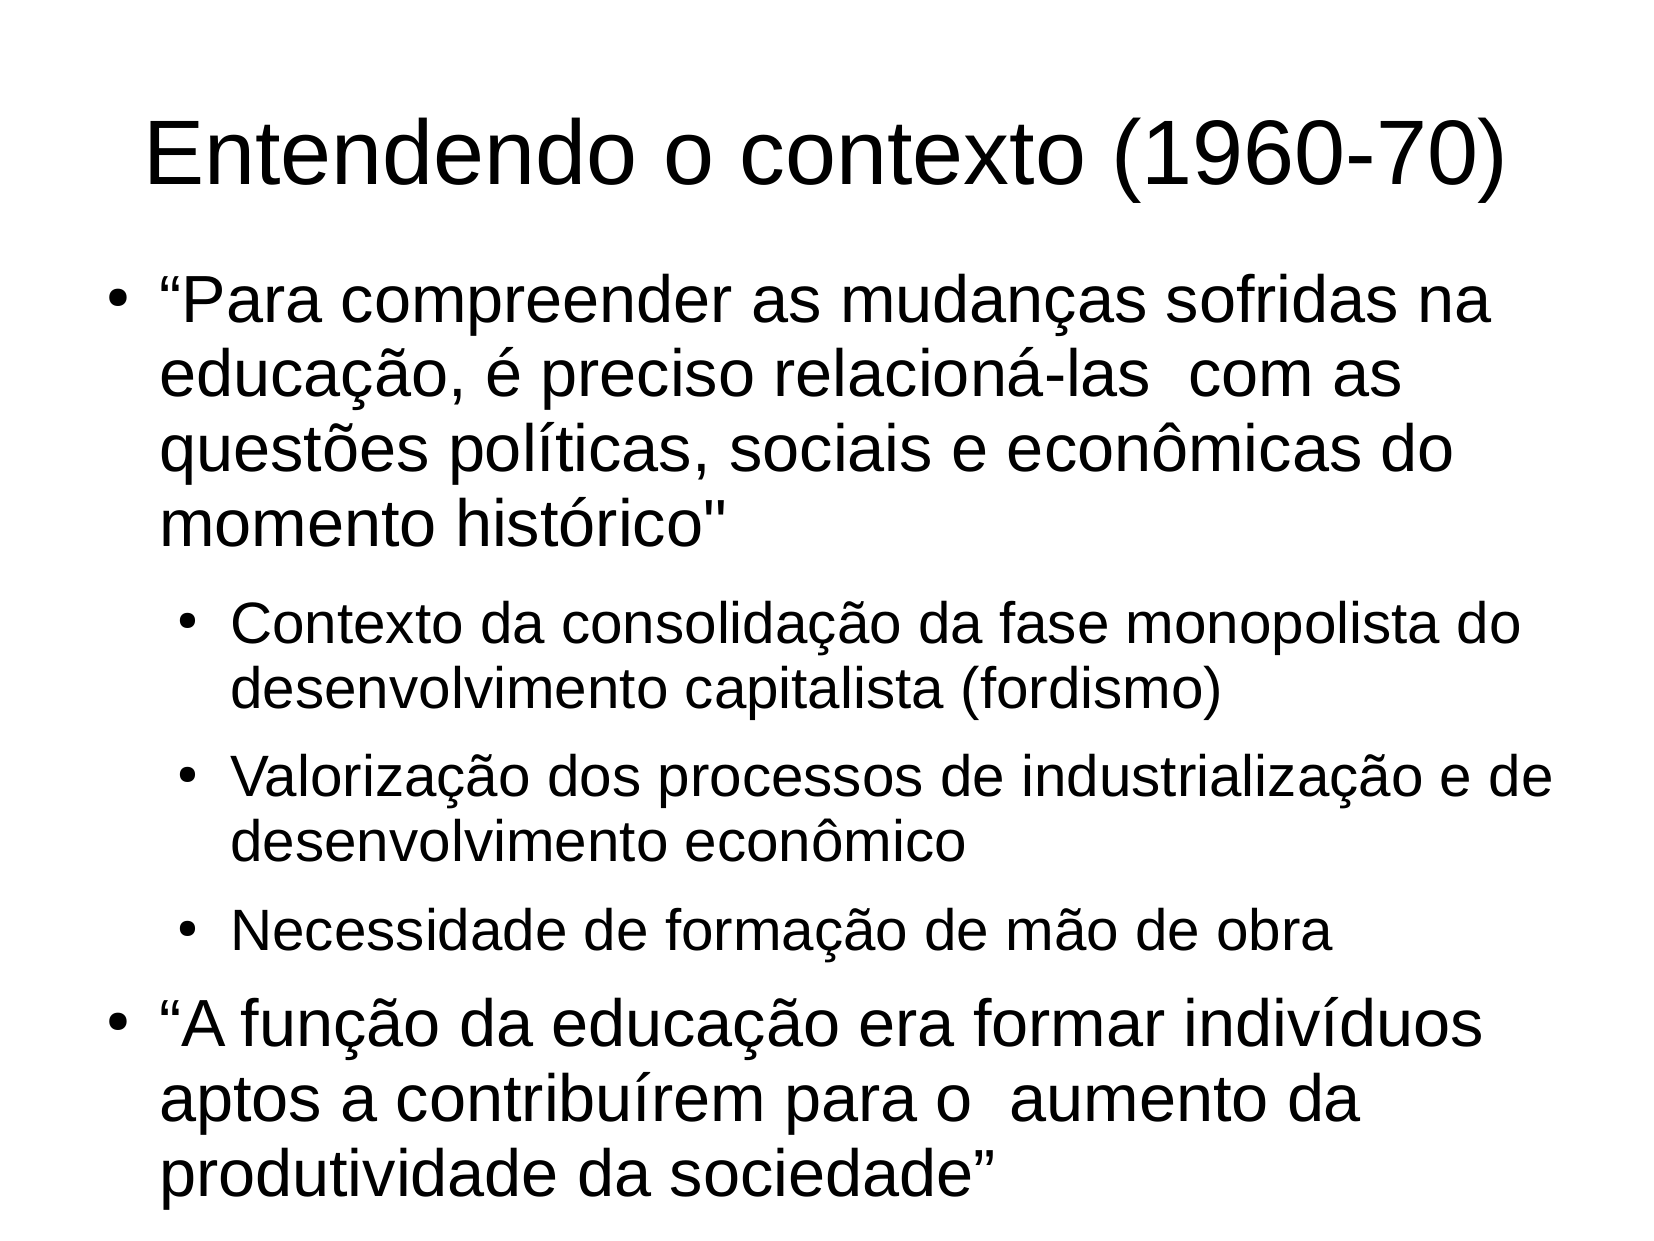

# Entendendo o contexto (1960-70)
“Para compreender as mudanças sofridas na educação, é preciso relacioná-las com as questões políticas, sociais e econômicas do momento histórico"
Contexto da consolidação da fase monopolista do desenvolvimento capitalista (fordismo)
Valorização dos processos de industrialização e de desenvolvimento econômico
Necessidade de formação de mão de obra
“A função da educação era formar indivíduos aptos a contribuírem para o aumento da produtividade da sociedade”